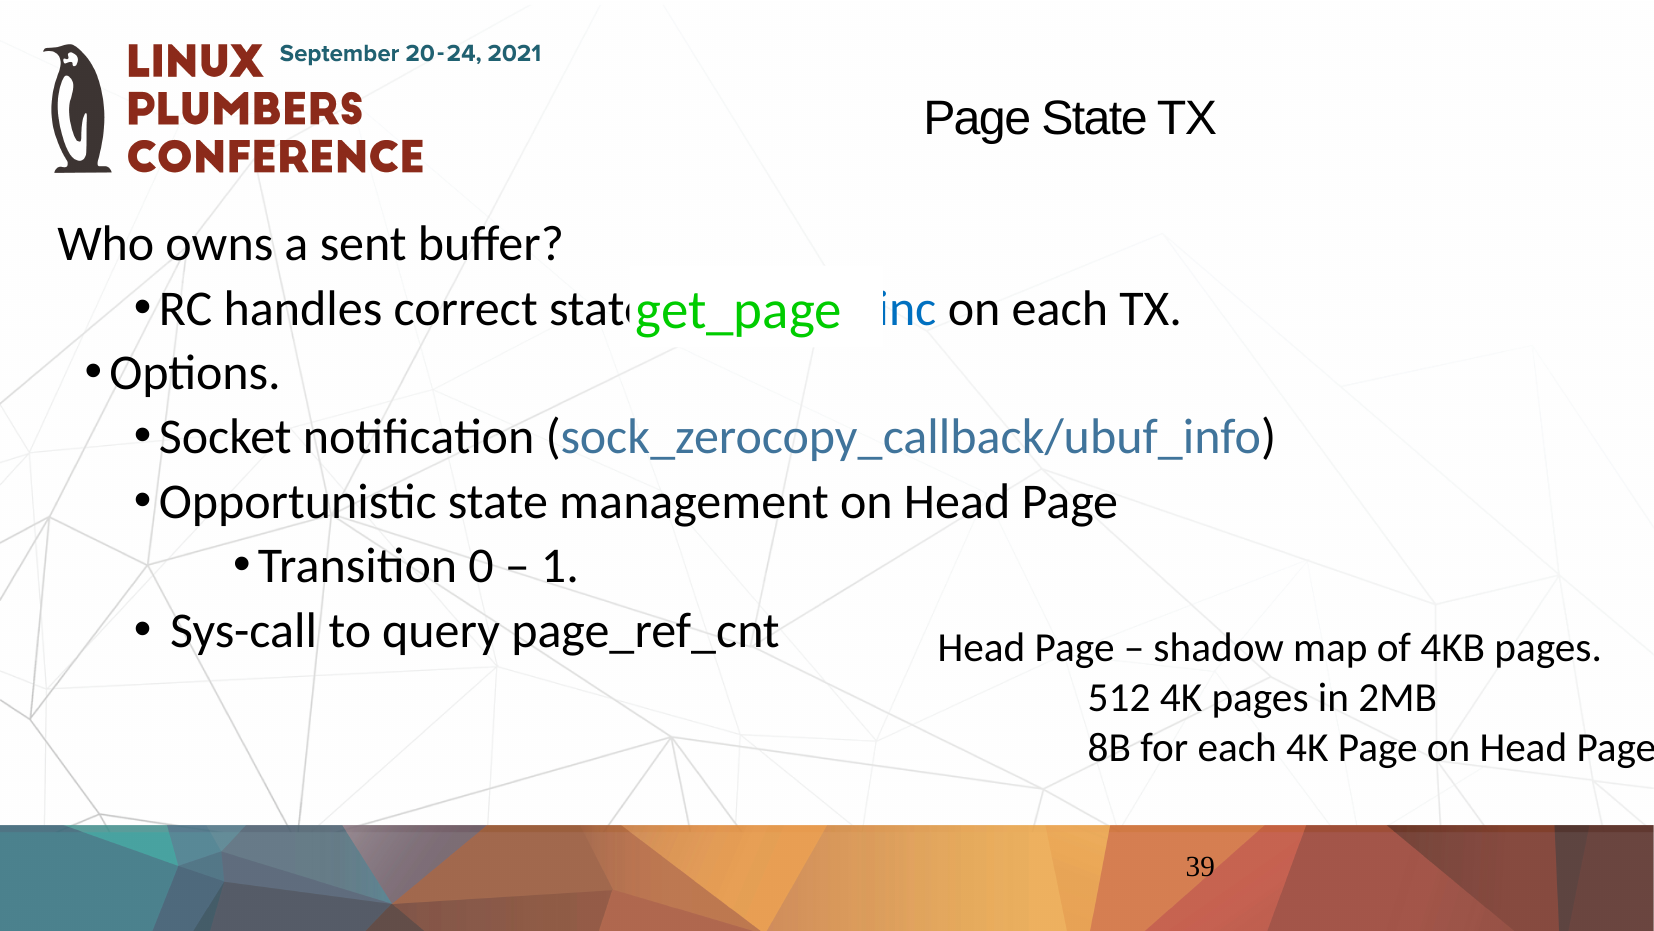

# Page State TX
Who owns a sent buffer?
RC handles correct state. page_ref_inc on each TX.
Options.
Socket notification (sock_zerocopy_callback/ubuf_info)
Opportunistic state management on Head Page
Transition 0 – 1.
 Sys-call to query page_ref_cnt
get_page
Head Page – shadow map of 4KB pages.
512 4K pages in 2MB
8B for each 4K Page on Head Page